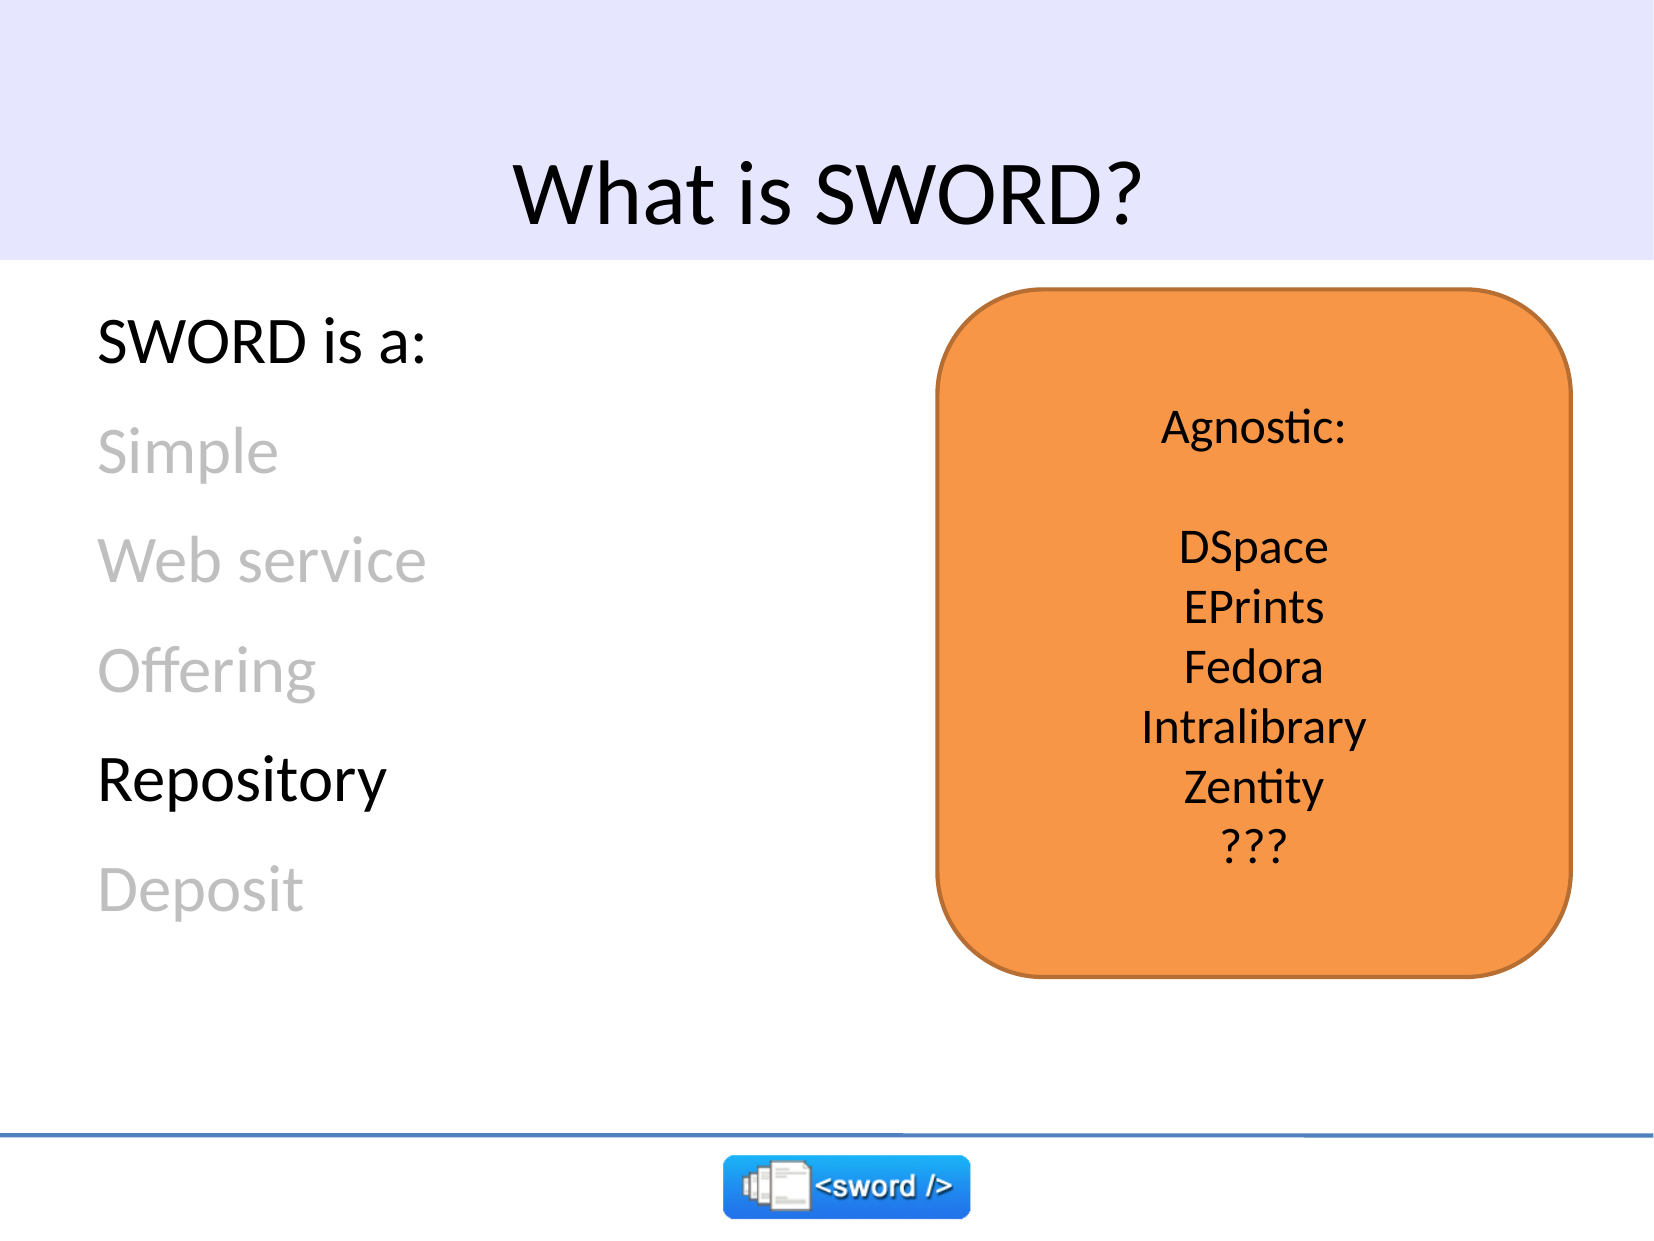

What is SWORD?
# SWORD is a:
Simple
Web service
Offering
Repository
Deposit
Agnostic:
DSpace
EPrints
Fedora
Intralibrary
Zentity
???